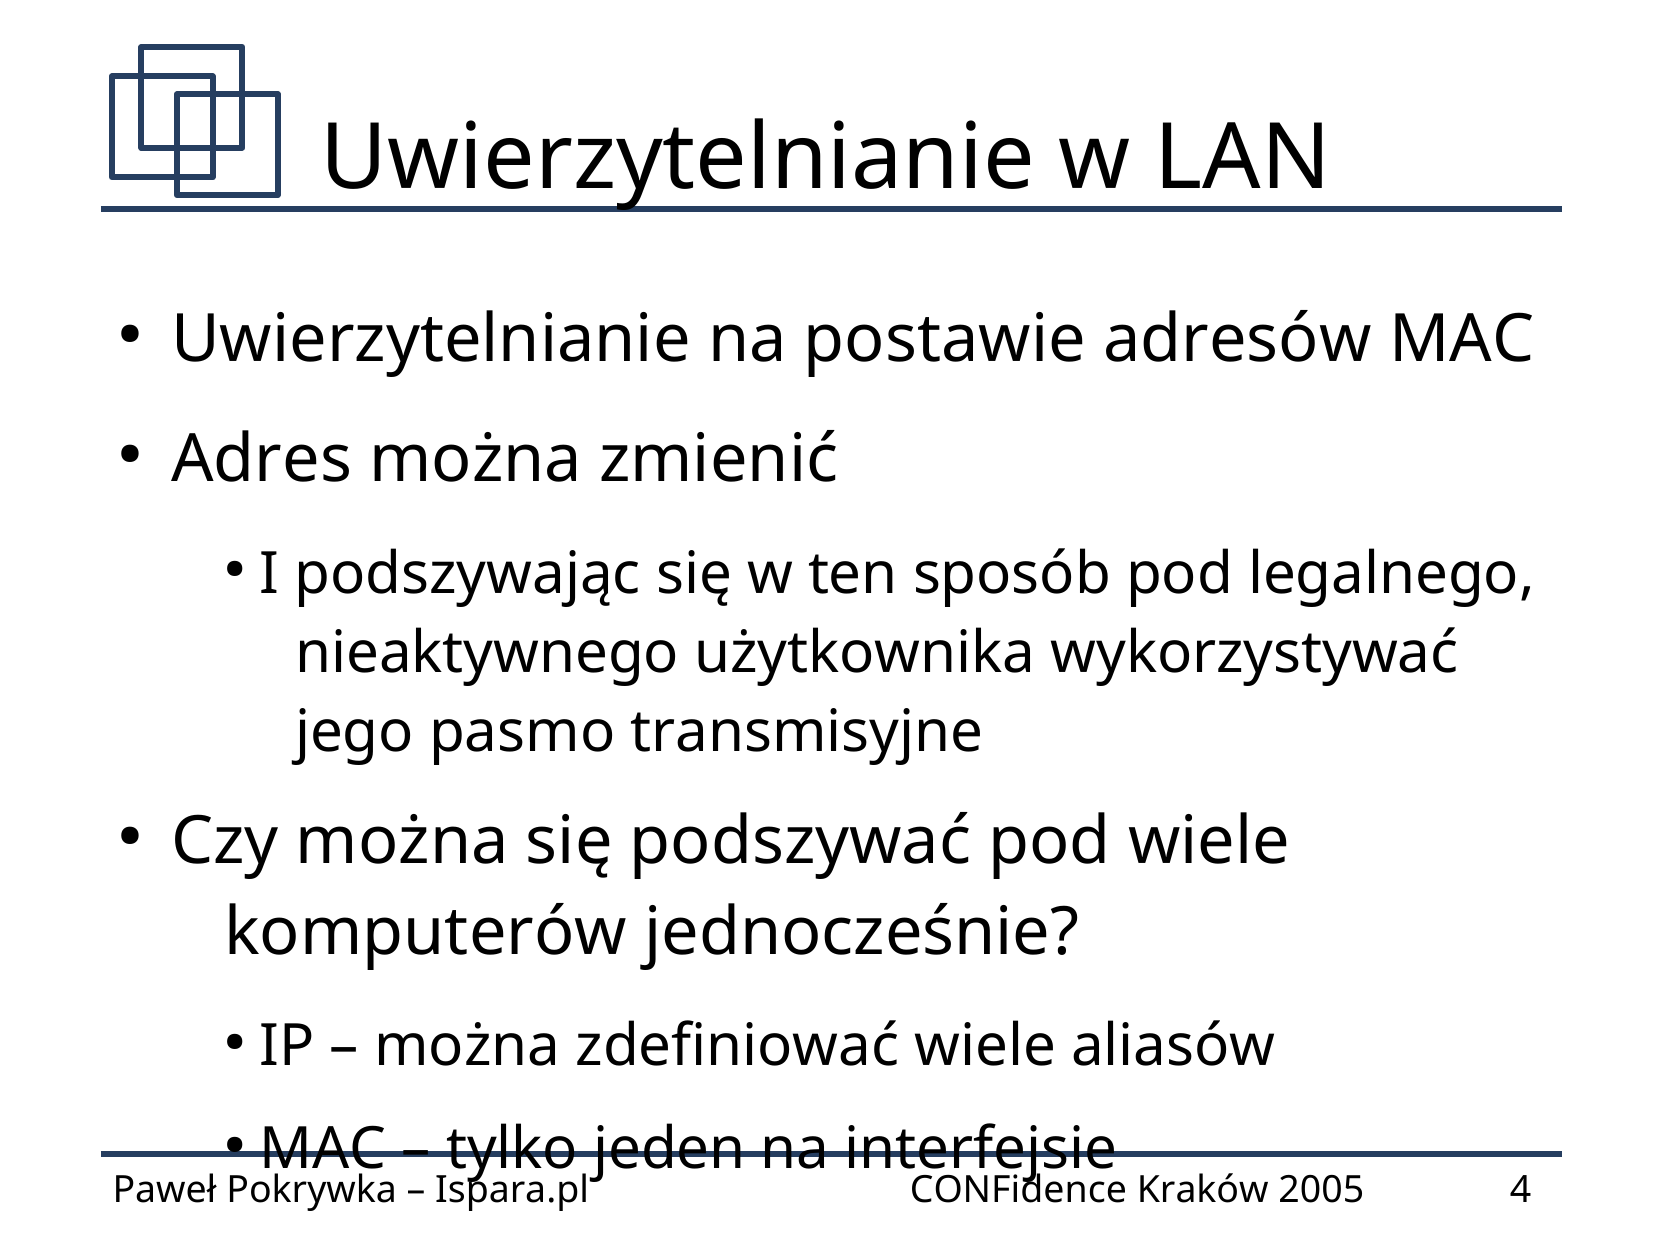

# Uwierzytelnianie w LAN
Uwierzytelnianie na postawie adresów MAC
Adres można zmienić
I podszywając się w ten sposób pod legalnego, nieaktywnego użytkownika wykorzystywać jego pasmo transmisyjne
Czy można się podszywać pod wiele komputerów jednocześnie?
IP – można zdefiniować wiele aliasów
MAC – tylko jeden na interfejsie